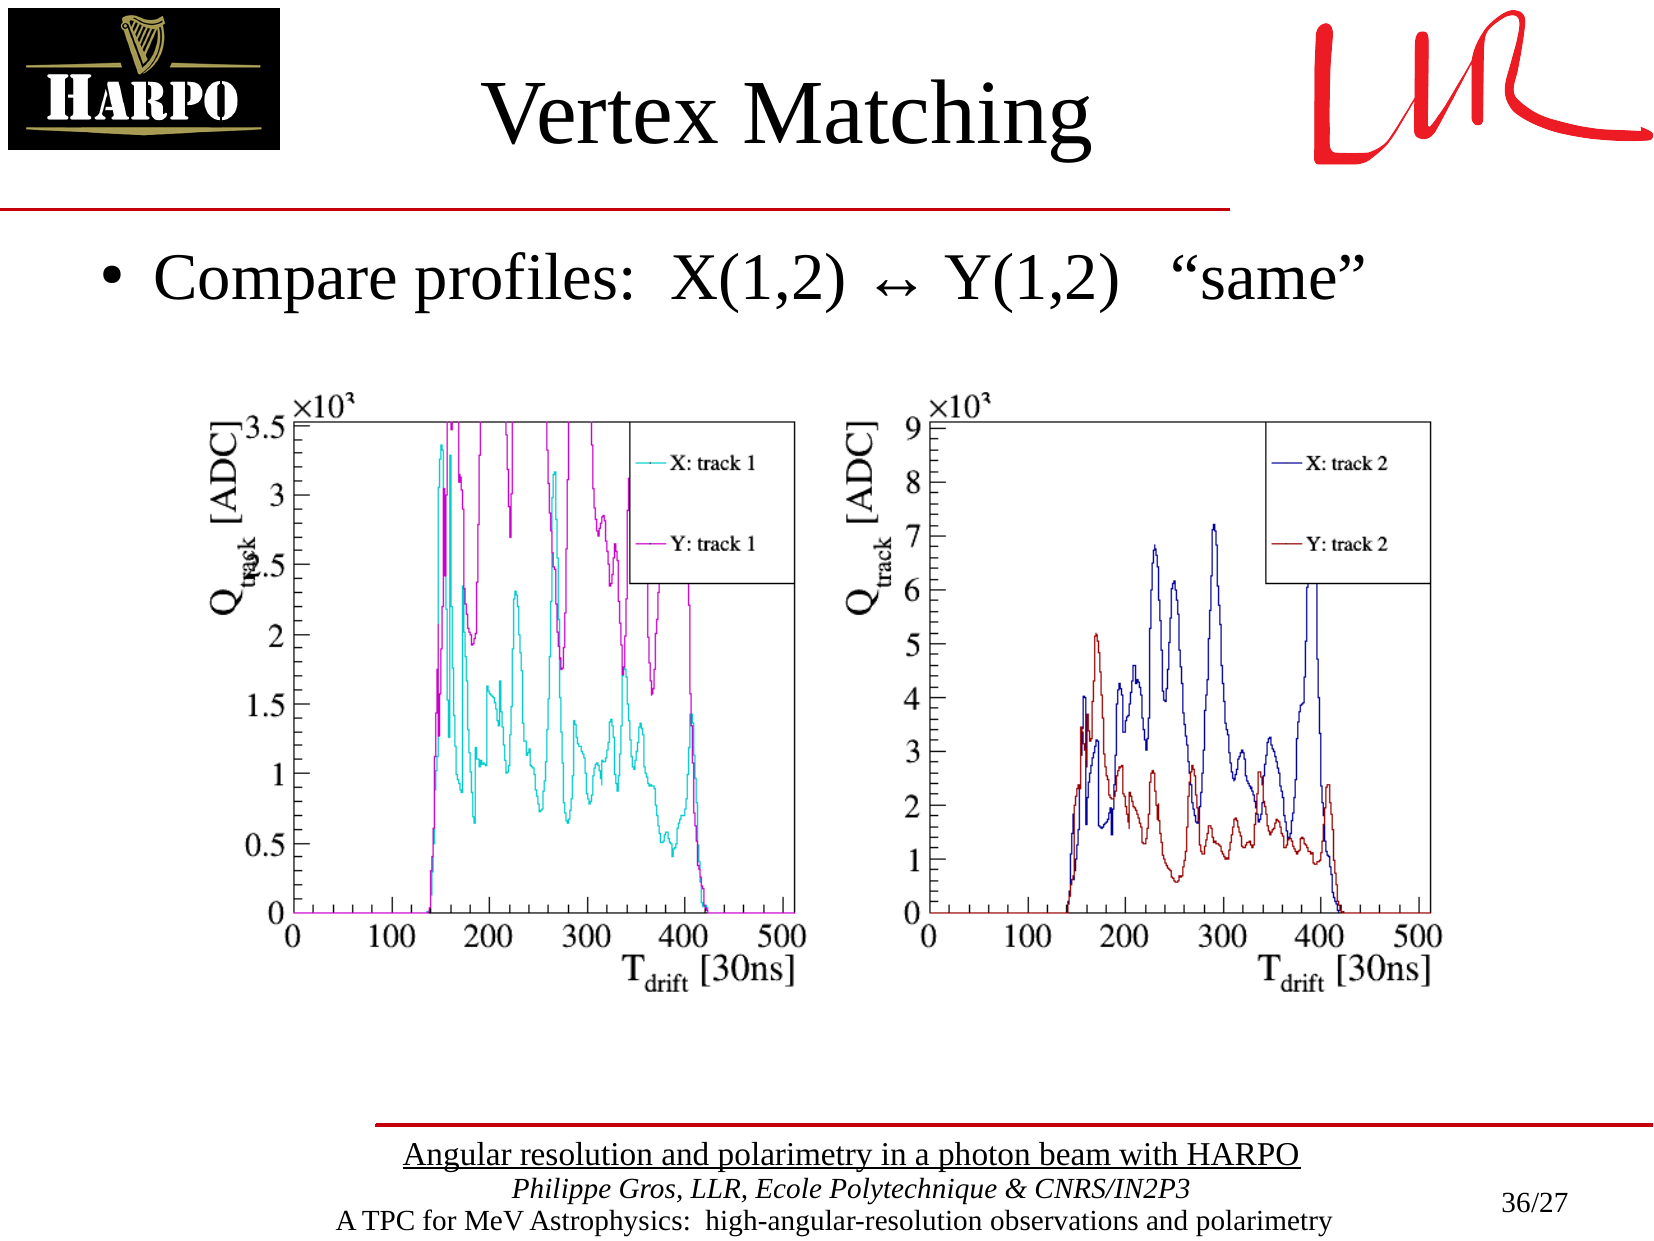

# Vertex Matching
Compare profiles: X(1,2) ↔ Y(1,2) “same”
36